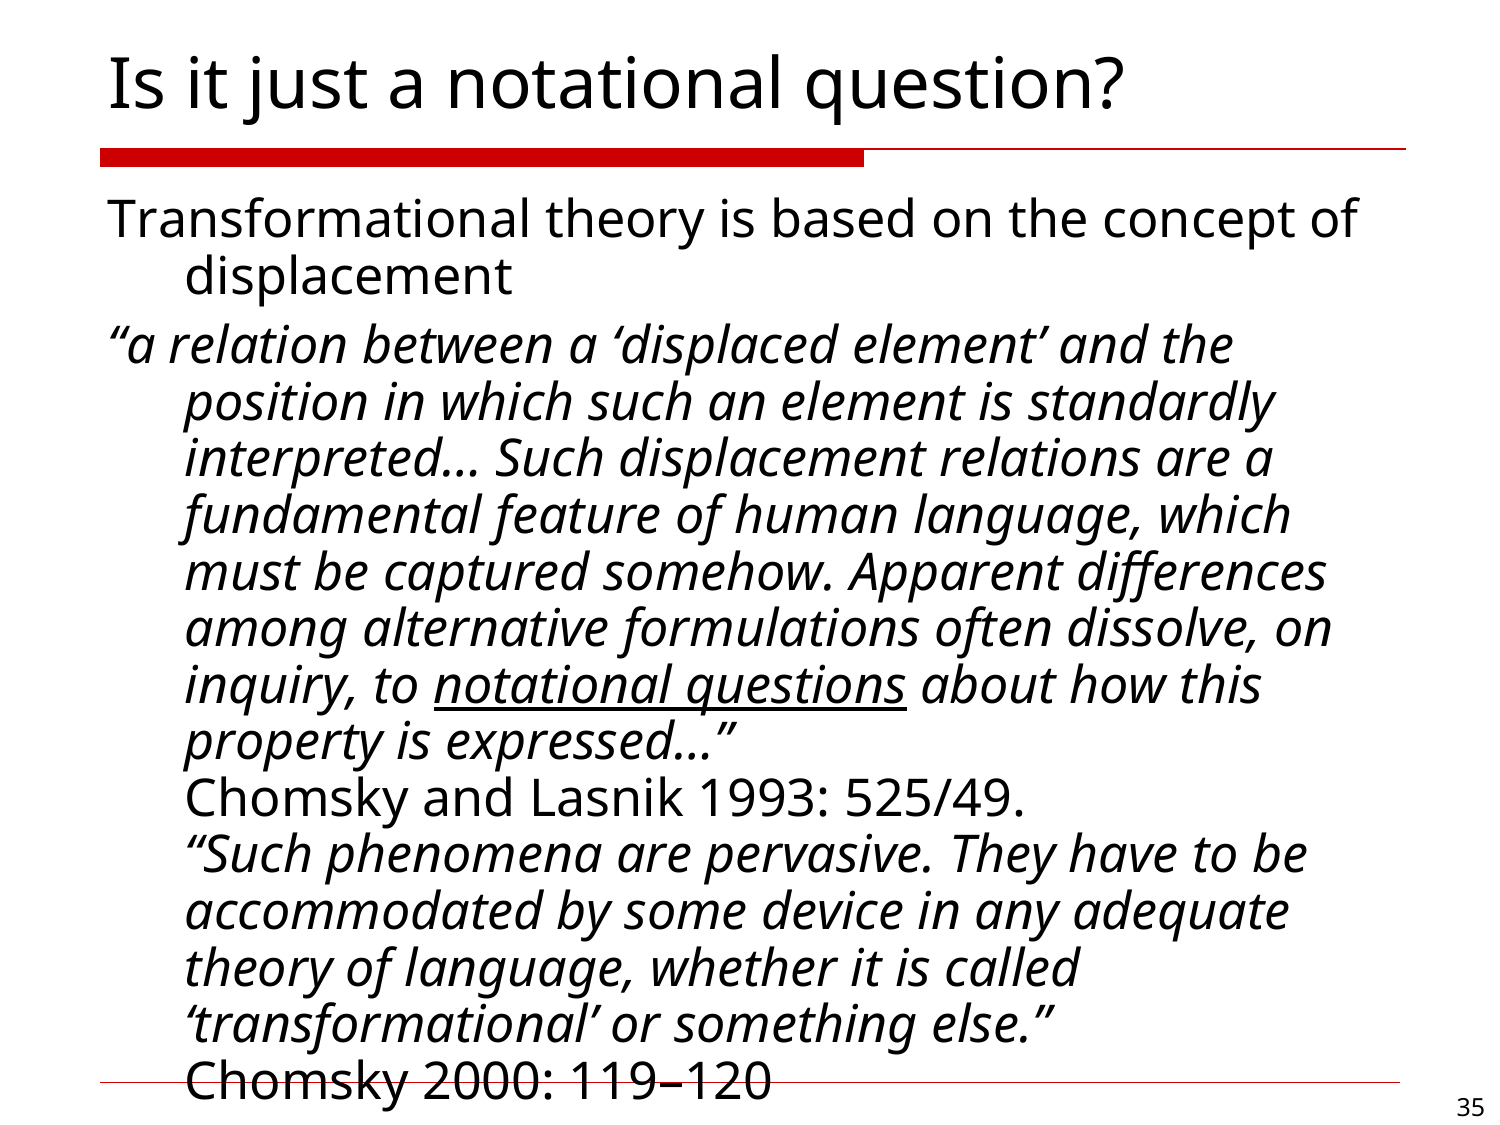

# Is it just a notational question?
Transformational theory is based on the concept of displacement
“a relation between a ‘displaced element’ and the position in which such an element is standardly interpreted… Such displacement relations are a fundamental feature of human language, which must be captured somehow. Apparent differences among alternative formulations often dissolve, on inquiry, to notational questions about how this property is expressed…”
Chomsky and Lasnik 1993: 525/49.
“Such phenomena are pervasive. They have to be accommodated by some device in any adequate theory of language, whether it is called ‘transformational’ or something else.”
Chomsky 2000: 119–120
35